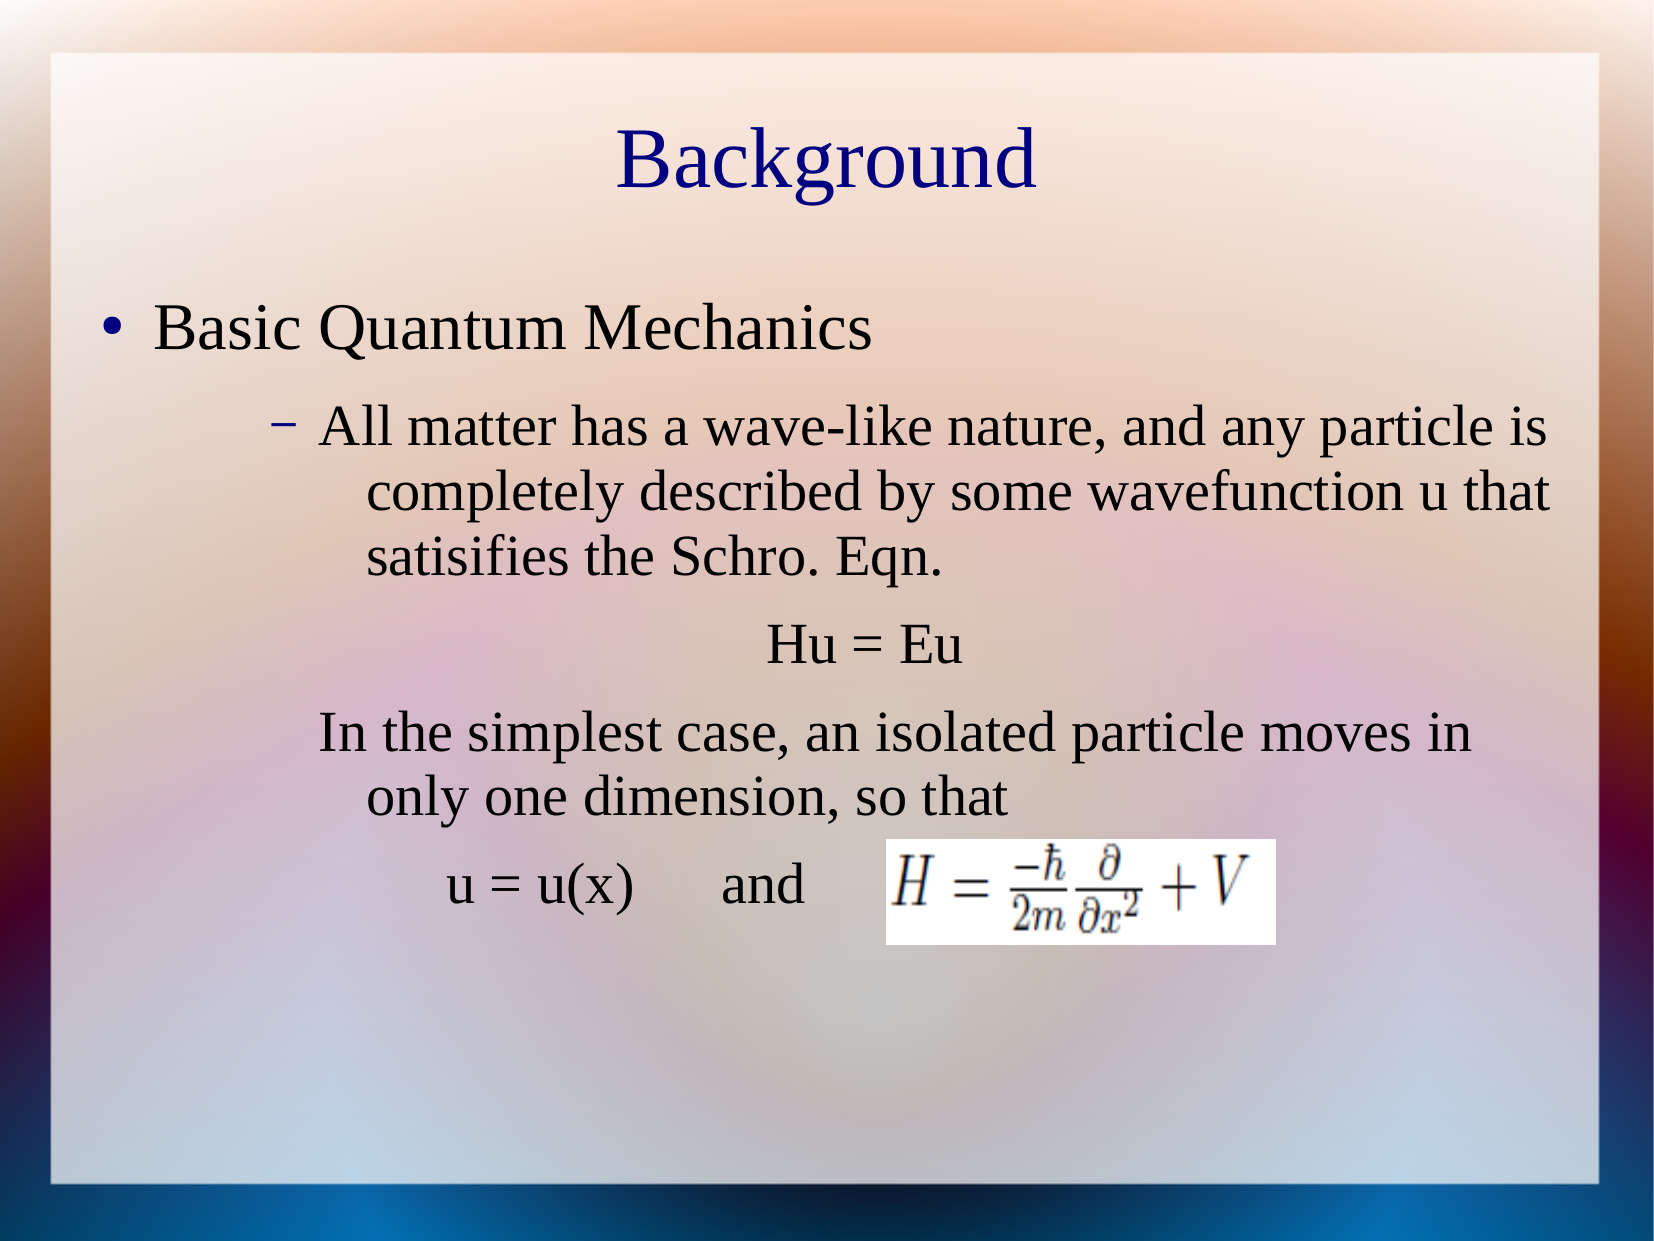

# Background
Basic Quantum Mechanics
All matter has a wave-like nature, and any particle is completely described by some wavefunction u that satisifies the Schro. Eqn.
Hu = Eu
In the simplest case, an isolated particle moves in only one dimension, so that
u = u(x) and